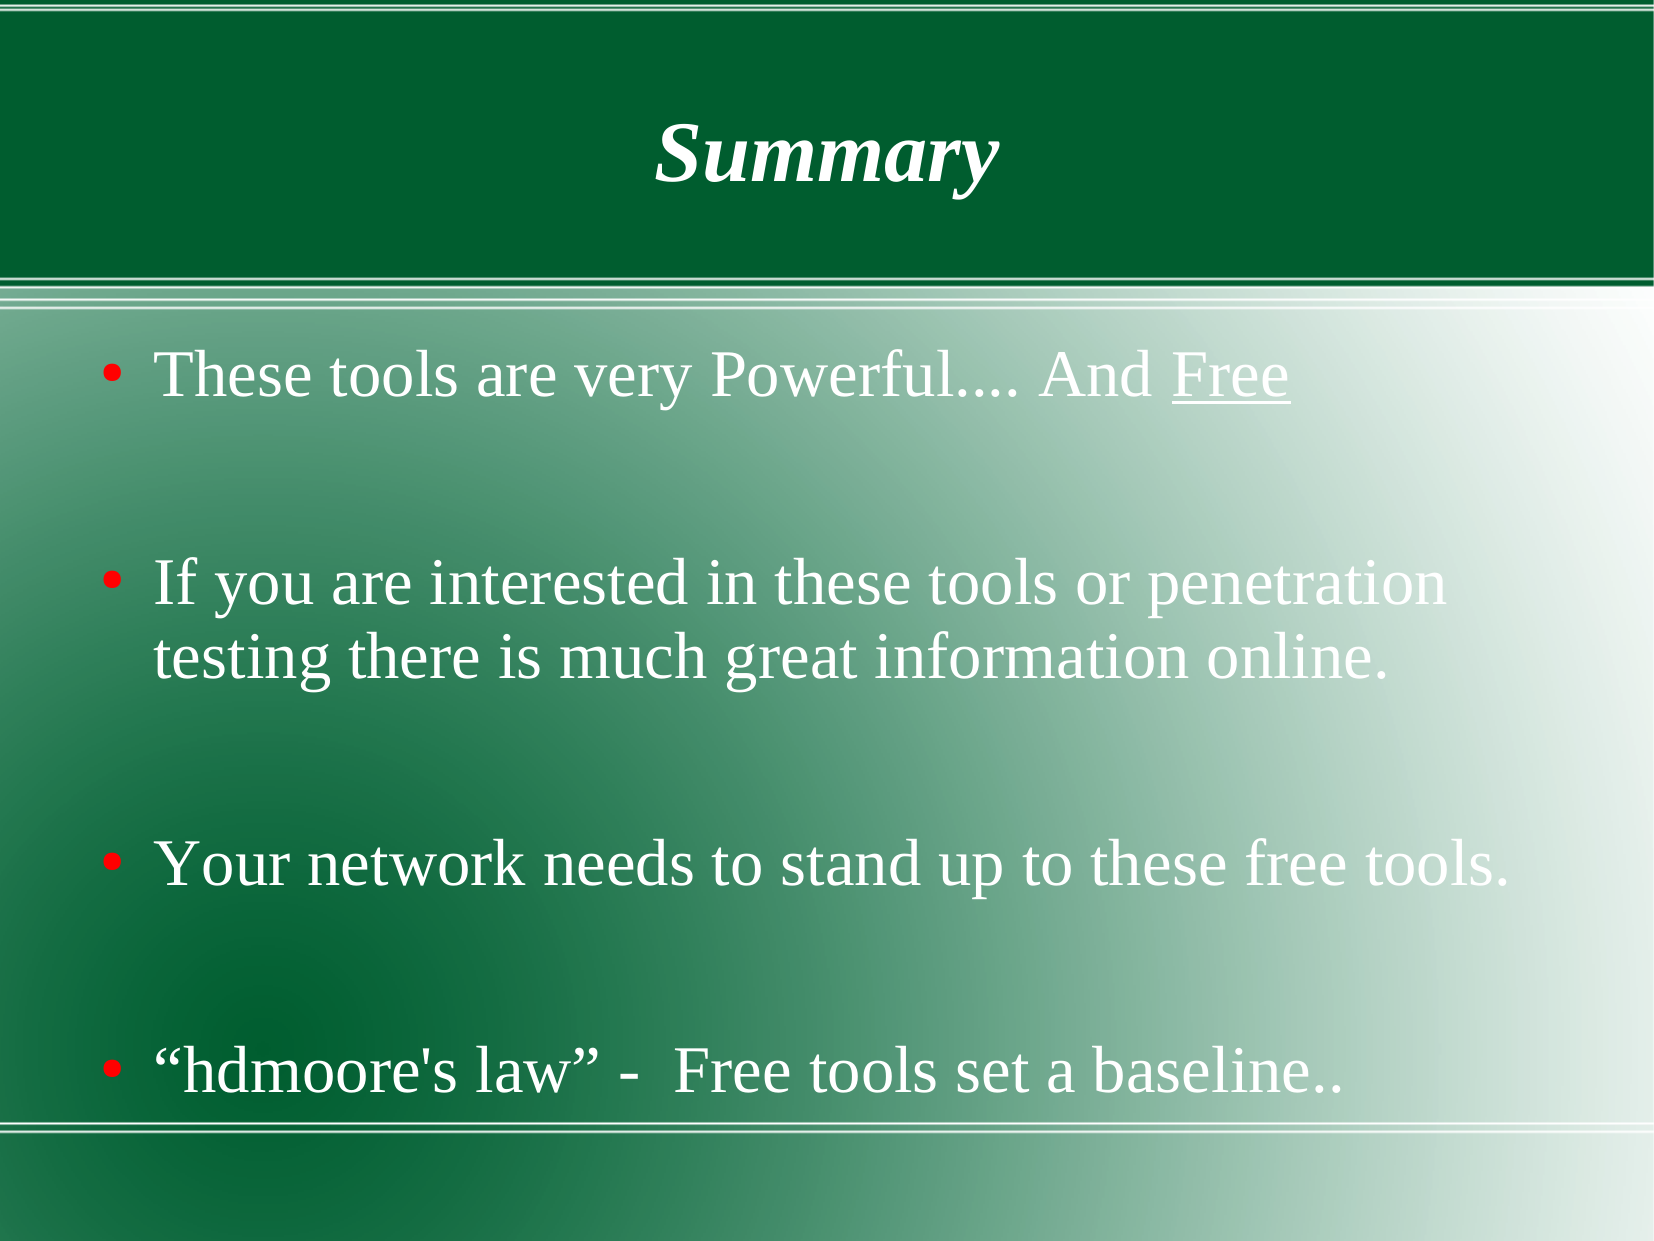

# Summary
These tools are very Powerful.... And Free
If you are interested in these tools or penetration testing there is much great information online.
Your network needs to stand up to these free tools.
“hdmoore's law” - Free tools set a baseline..